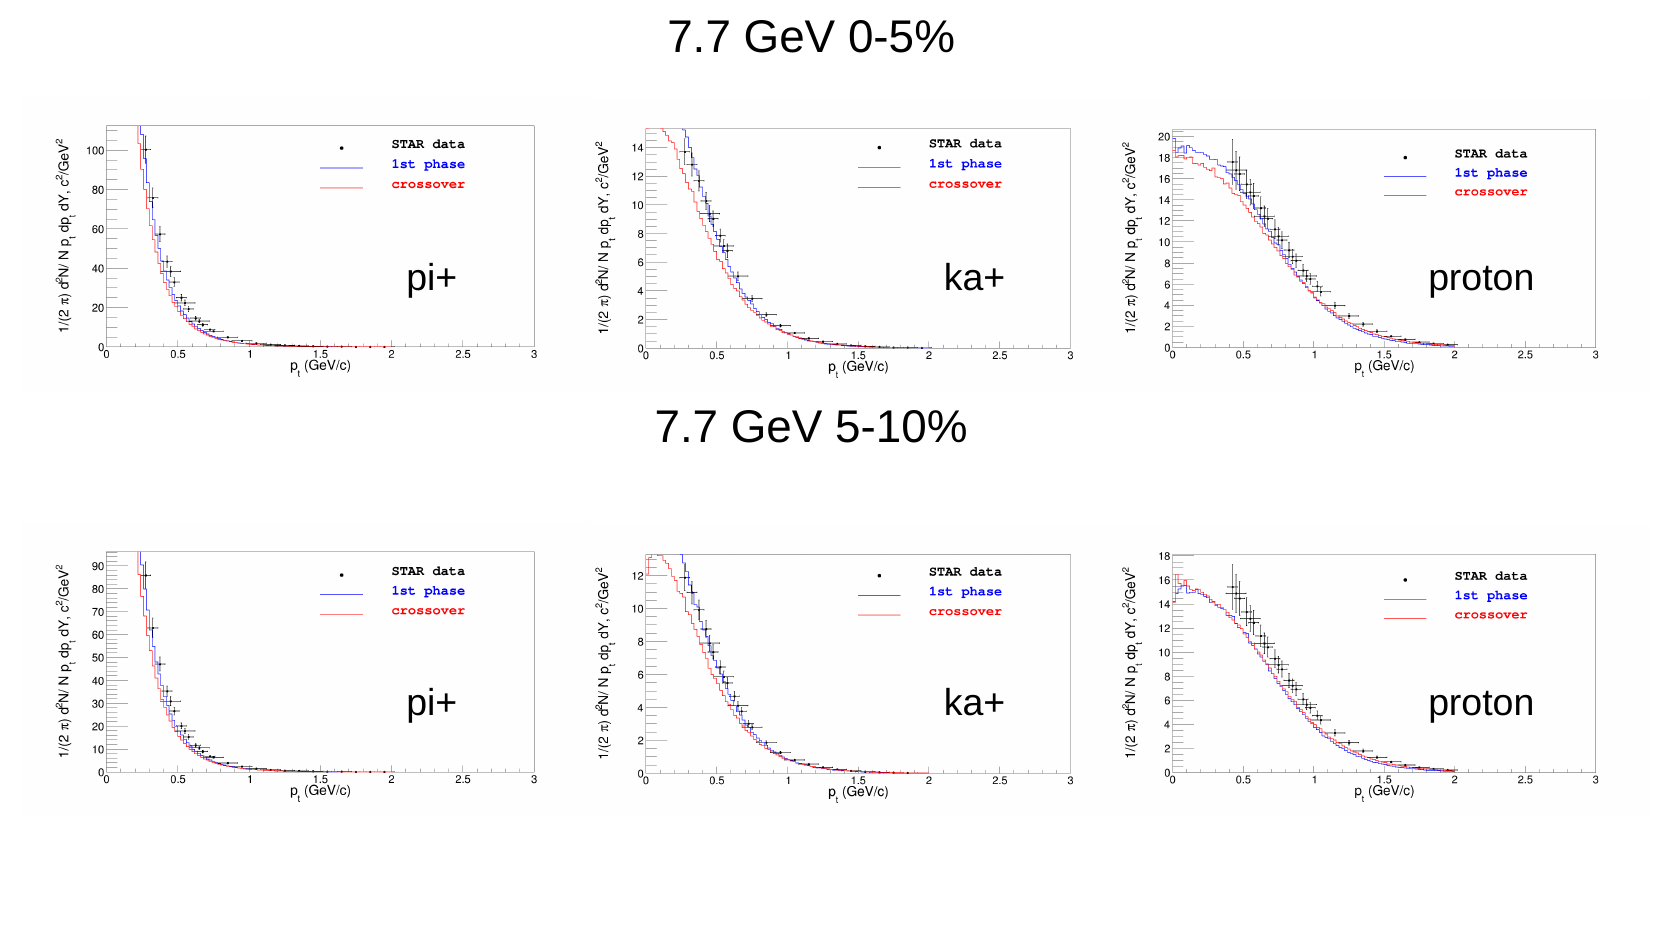

# 7.7 GeV 0-5%
pi+
ka+
proton
7.7 GeV 5-10%
pi+
ka+
proton